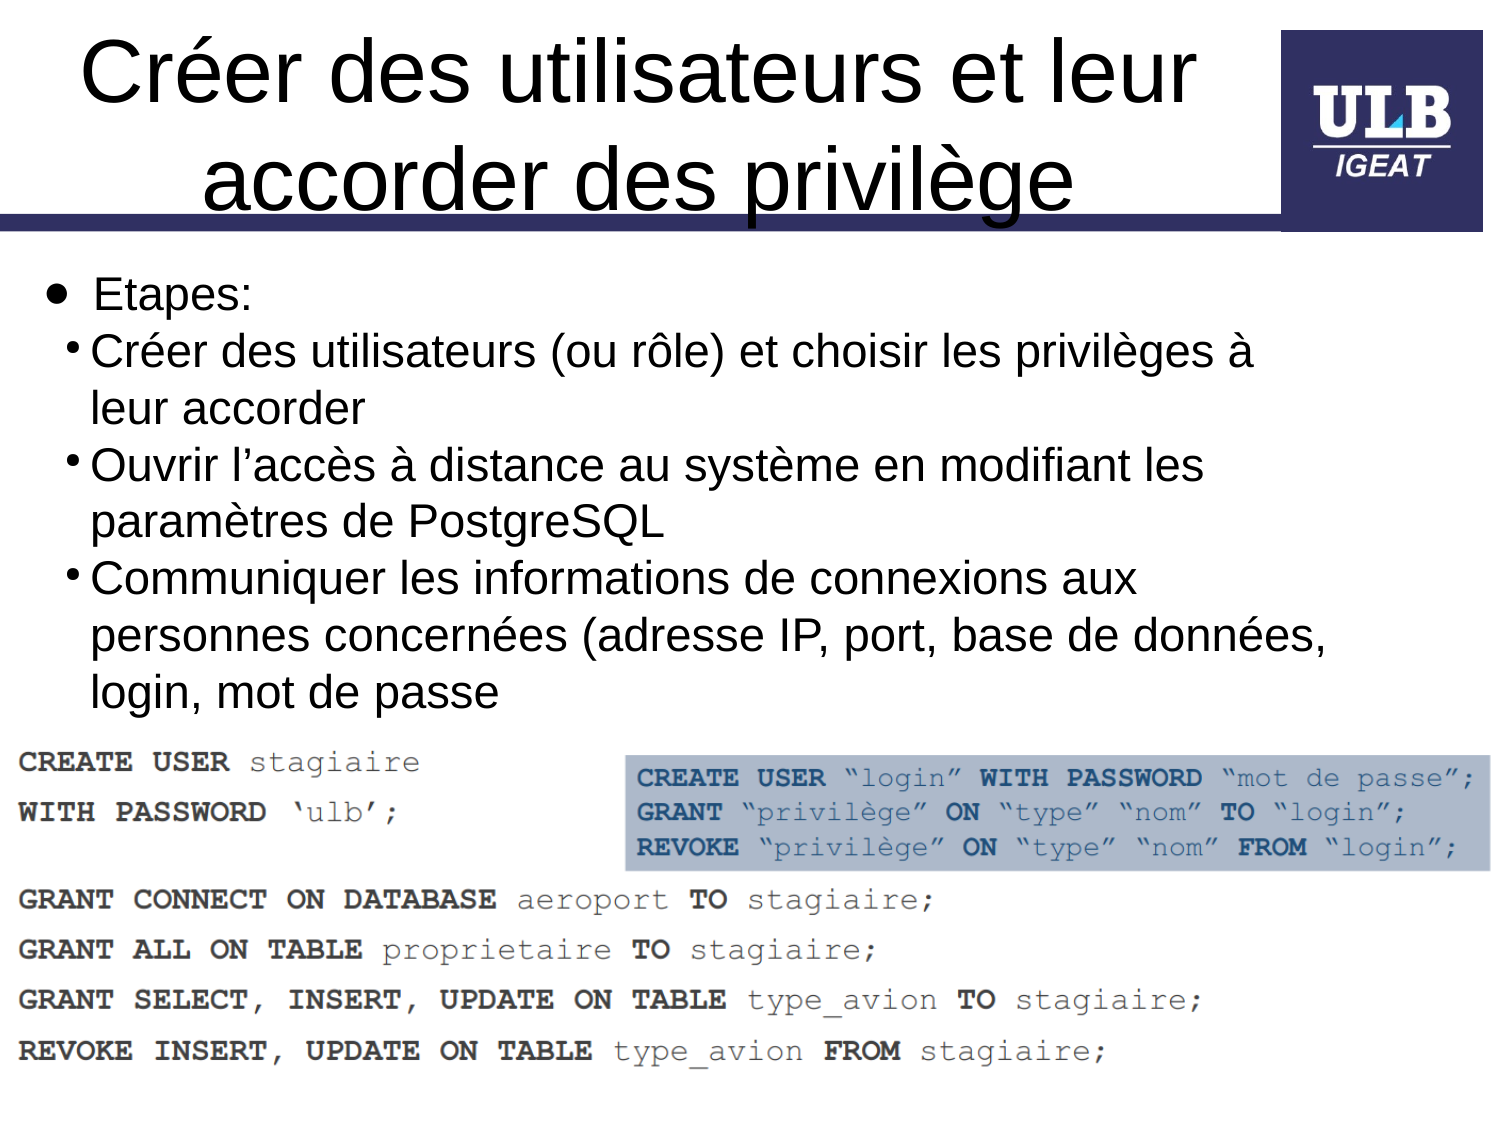

Créer des utilisateurs et leur accorder des privilège
Etapes:
Créer des utilisateurs (ou rôle) et choisir les privilèges à leur accorder
Ouvrir l’accès à distance au système en modifiant les paramètres de PostgreSQL
Communiquer les informations de connexions aux personnes concernées (adresse IP, port, base de données, login, mot de passe